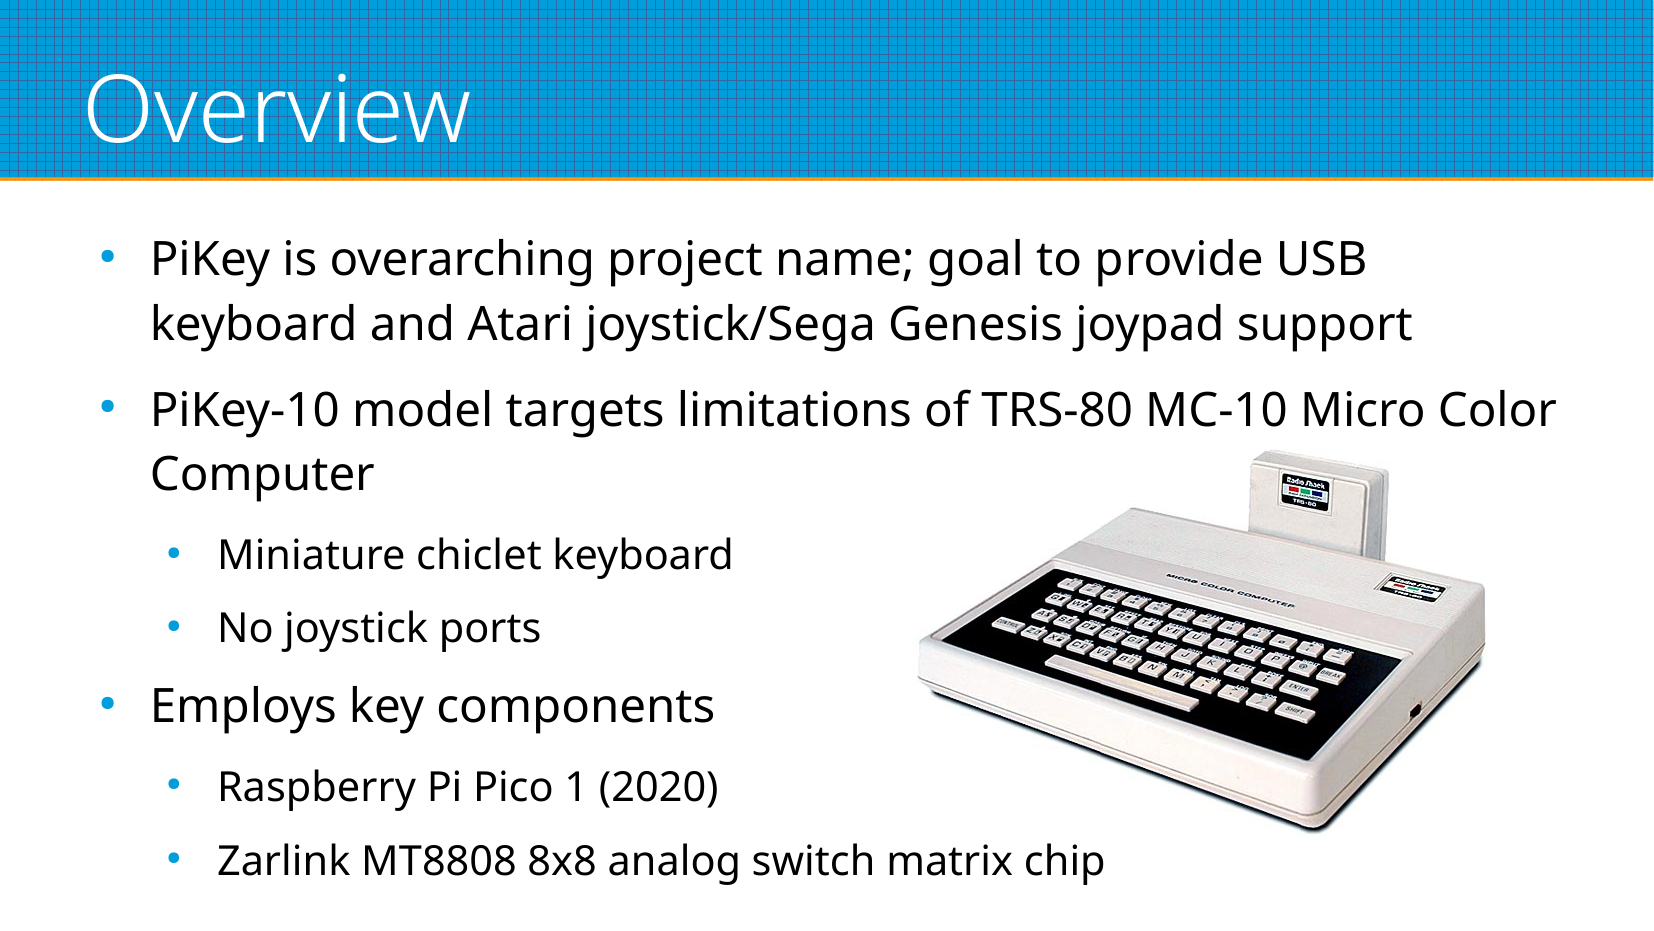

# Overview
PiKey is overarching project name; goal to provide USB keyboard and Atari joystick/Sega Genesis joypad support
PiKey-10 model targets limitations of TRS-80 MC-10 Micro Color Computer
Miniature chiclet keyboard
No joystick ports
Employs key components
Raspberry Pi Pico 1 (2020)
Zarlink MT8808 8x8 analog switch matrix chip